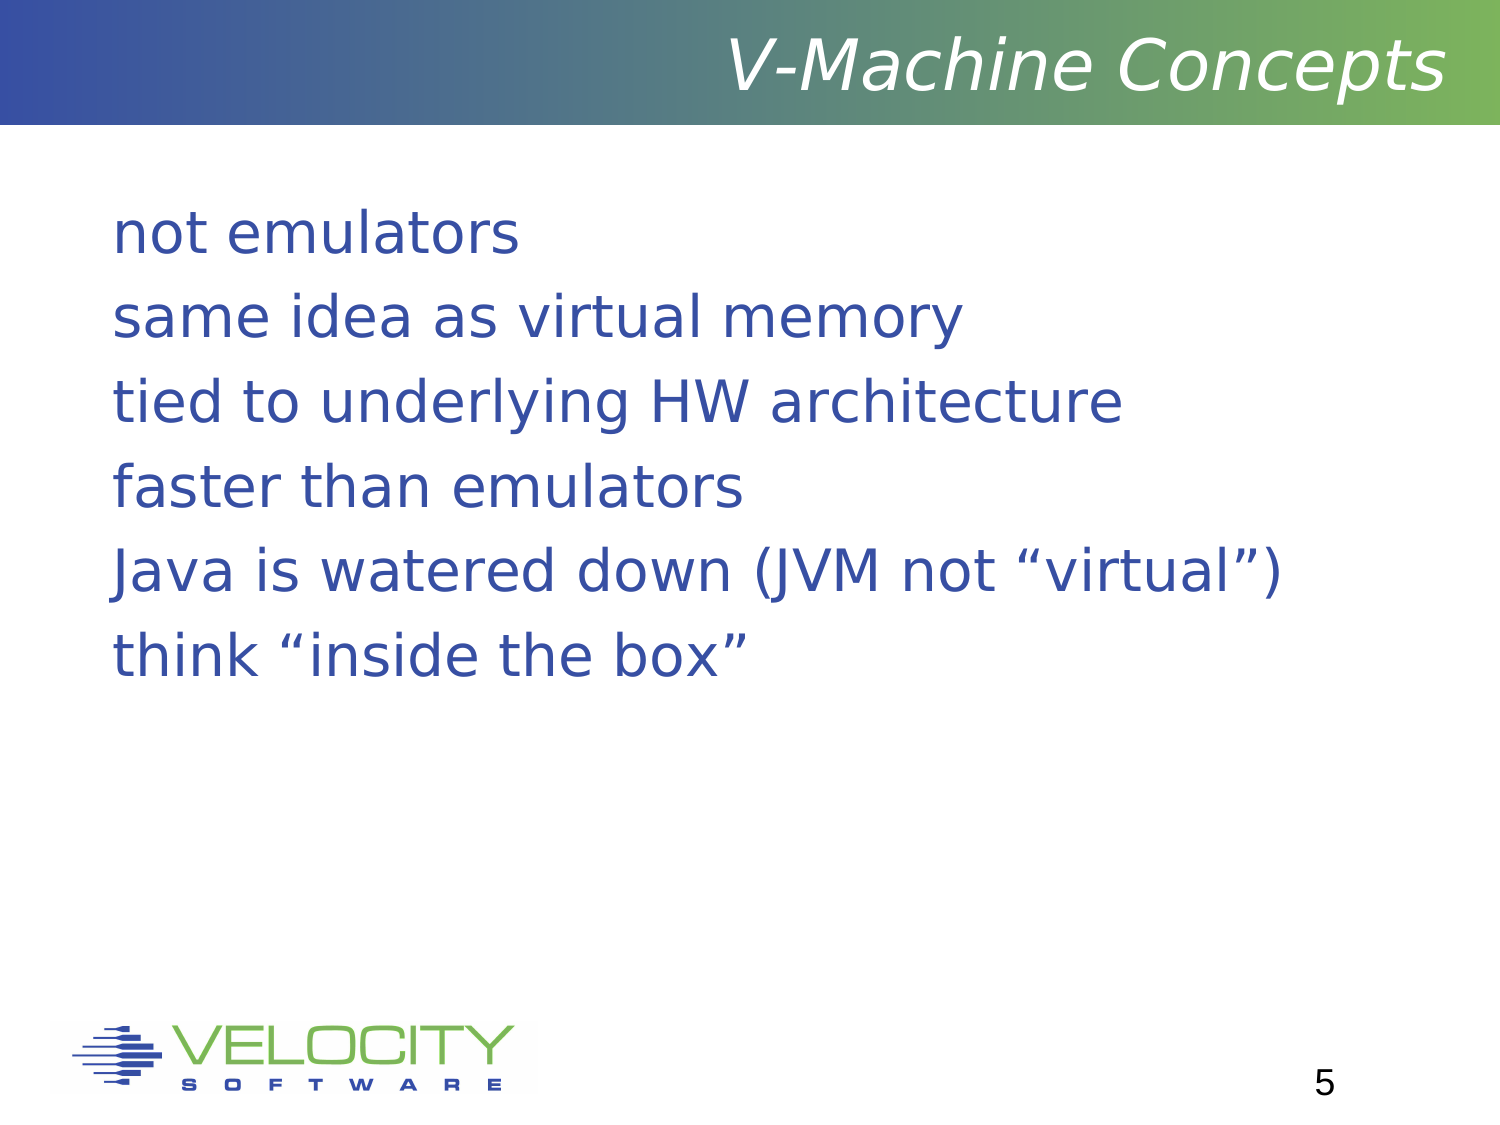

# V-Machine Concepts
not emulators
same idea as virtual memory
tied to underlying HW architecture
faster than emulators
Java is watered down (JVM not “virtual”)
think “inside the box”
5